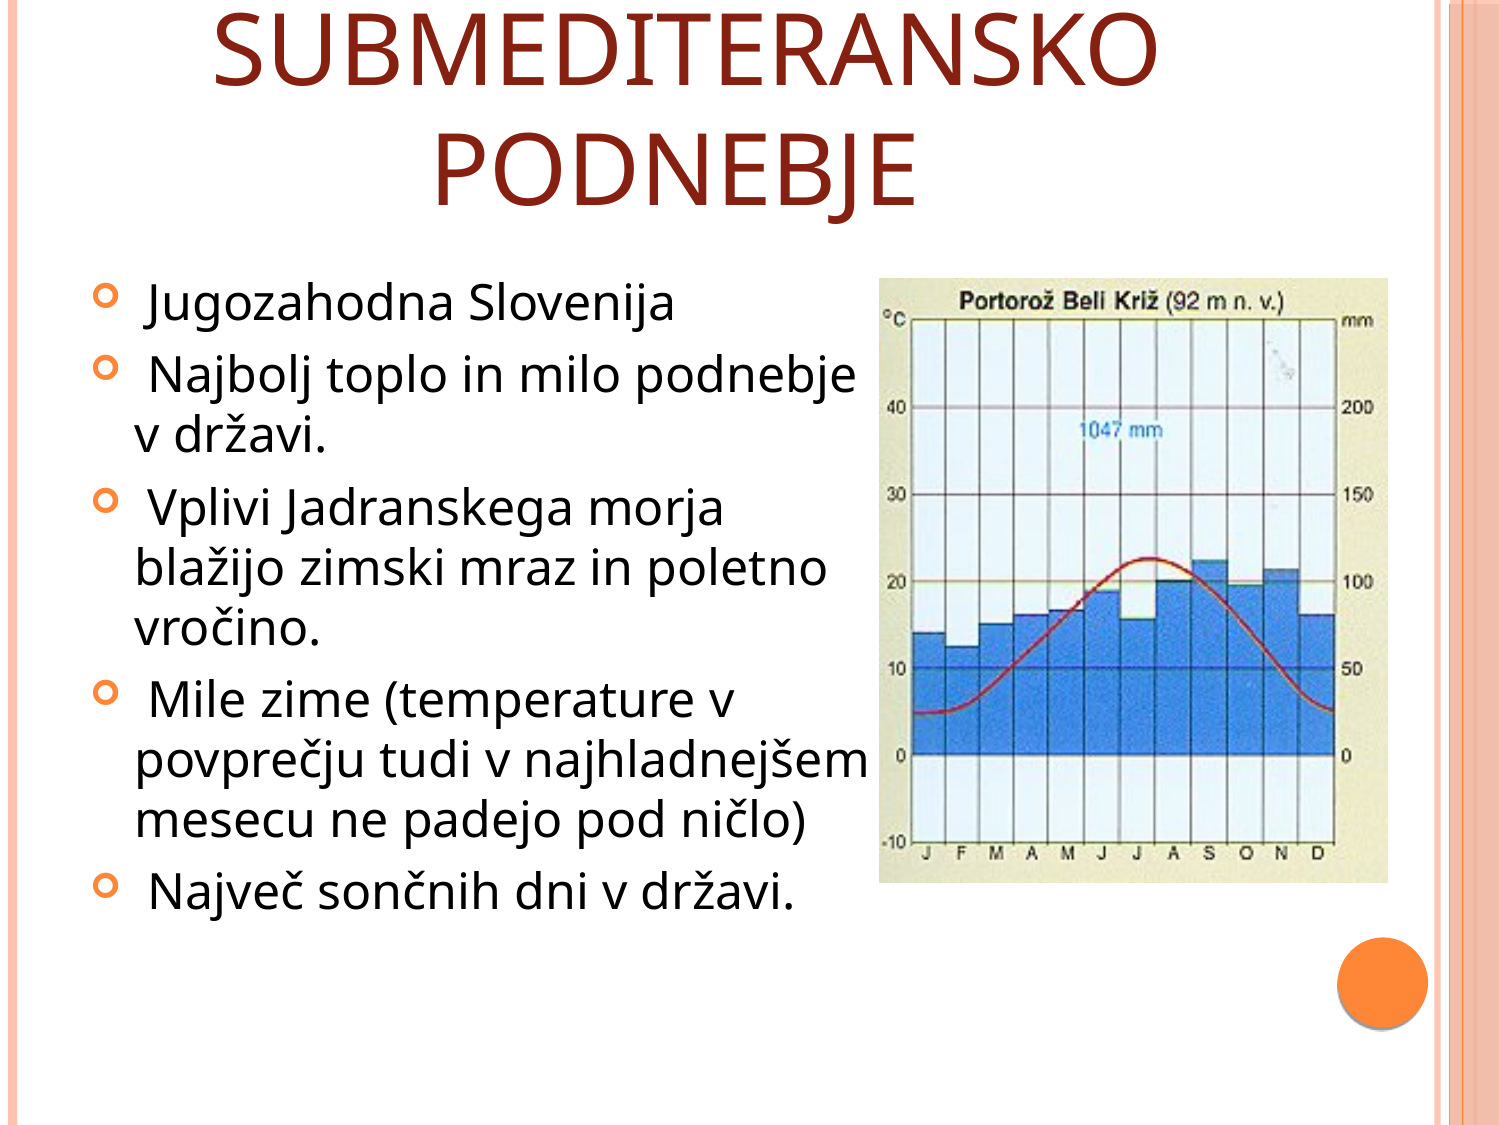

# Submediteransko podnebje
 Jugozahodna Slovenija
 Najbolj toplo in milo podnebje v državi.
 Vplivi Jadranskega morja blažijo zimski mraz in poletno vročino.
 Mile zime (temperature v povprečju tudi v najhladnejšem mesecu ne padejo pod ničlo)
 Največ sončnih dni v državi.